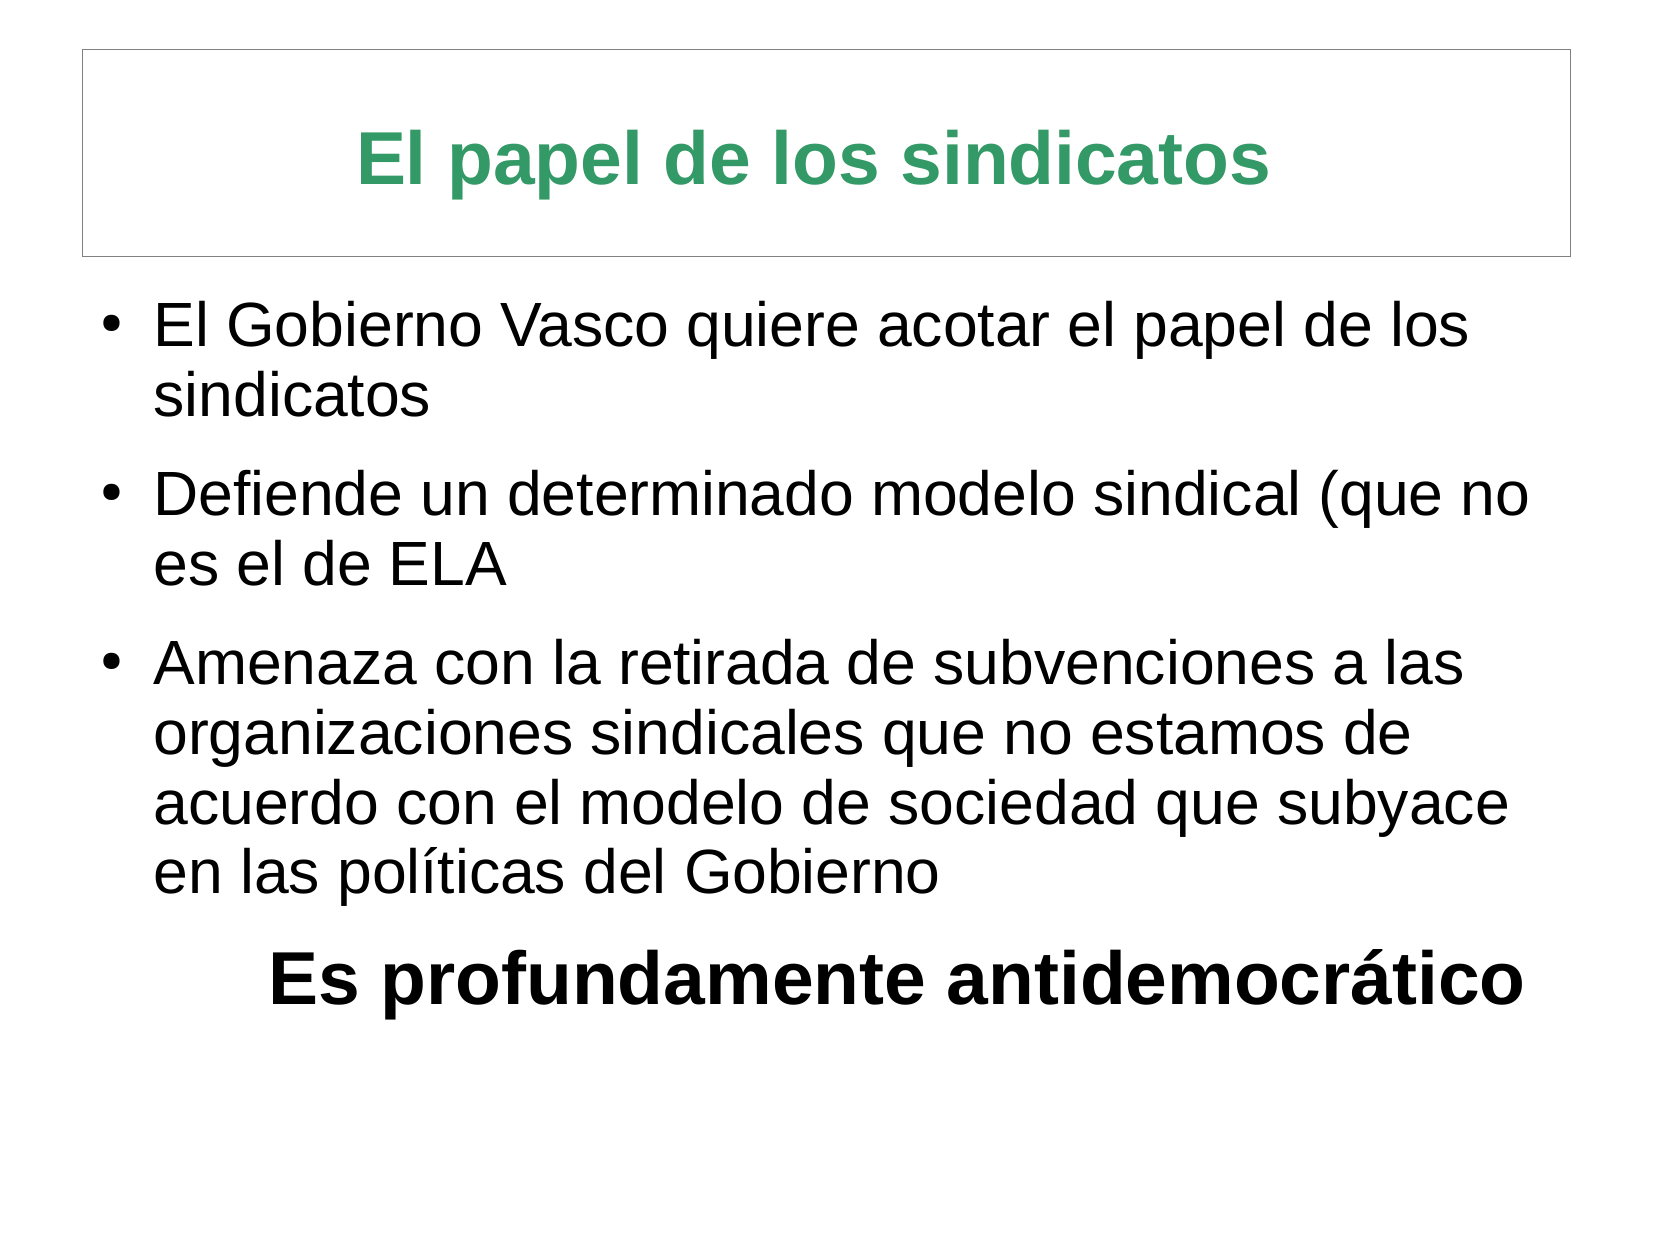

# El papel de los sindicatos
El Gobierno Vasco quiere acotar el papel de los sindicatos
Defiende un determinado modelo sindical (que no es el de ELA
Amenaza con la retirada de subvenciones a las organizaciones sindicales que no estamos de acuerdo con el modelo de sociedad que subyace en las políticas del Gobierno
Es profundamente antidemocrático